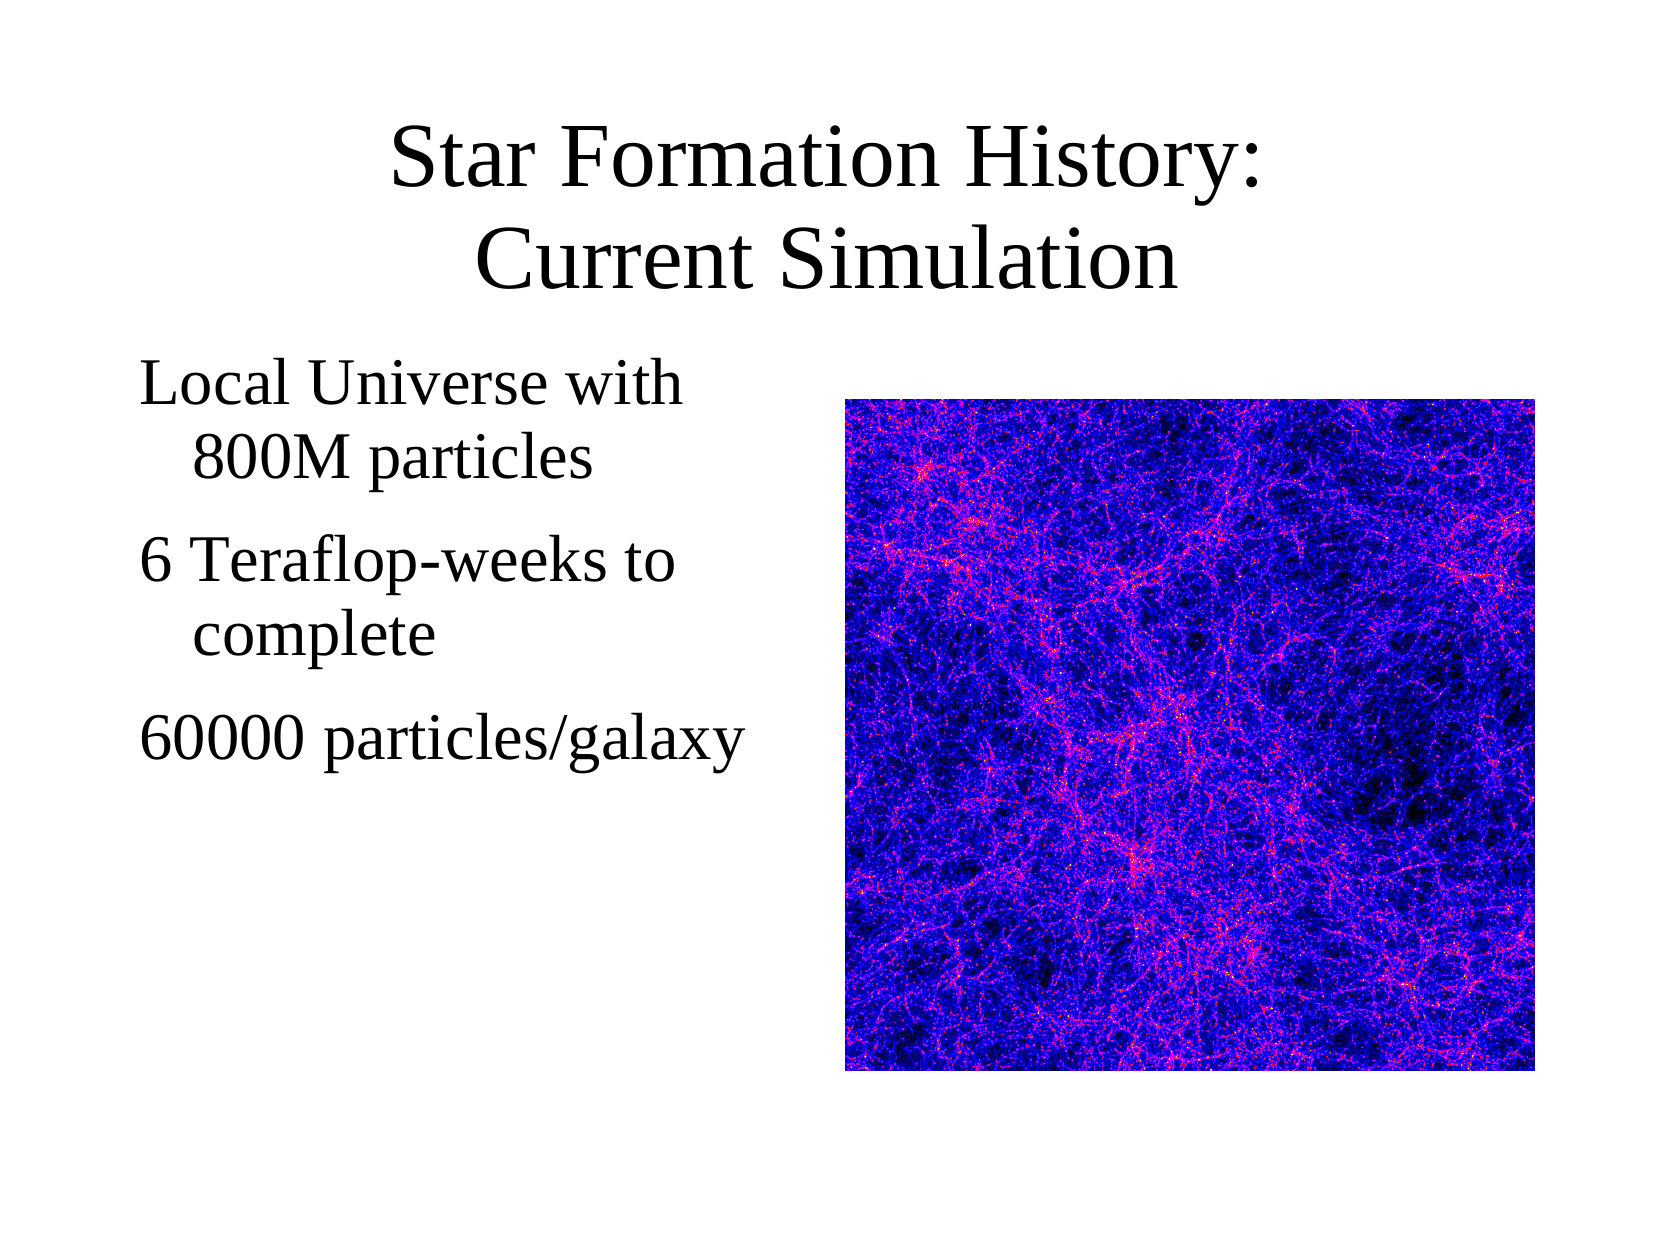

# Star Formation History: Current Simulation
Local Universe with 800M particles
6 Teraflop-weeks to complete
60000 particles/galaxy